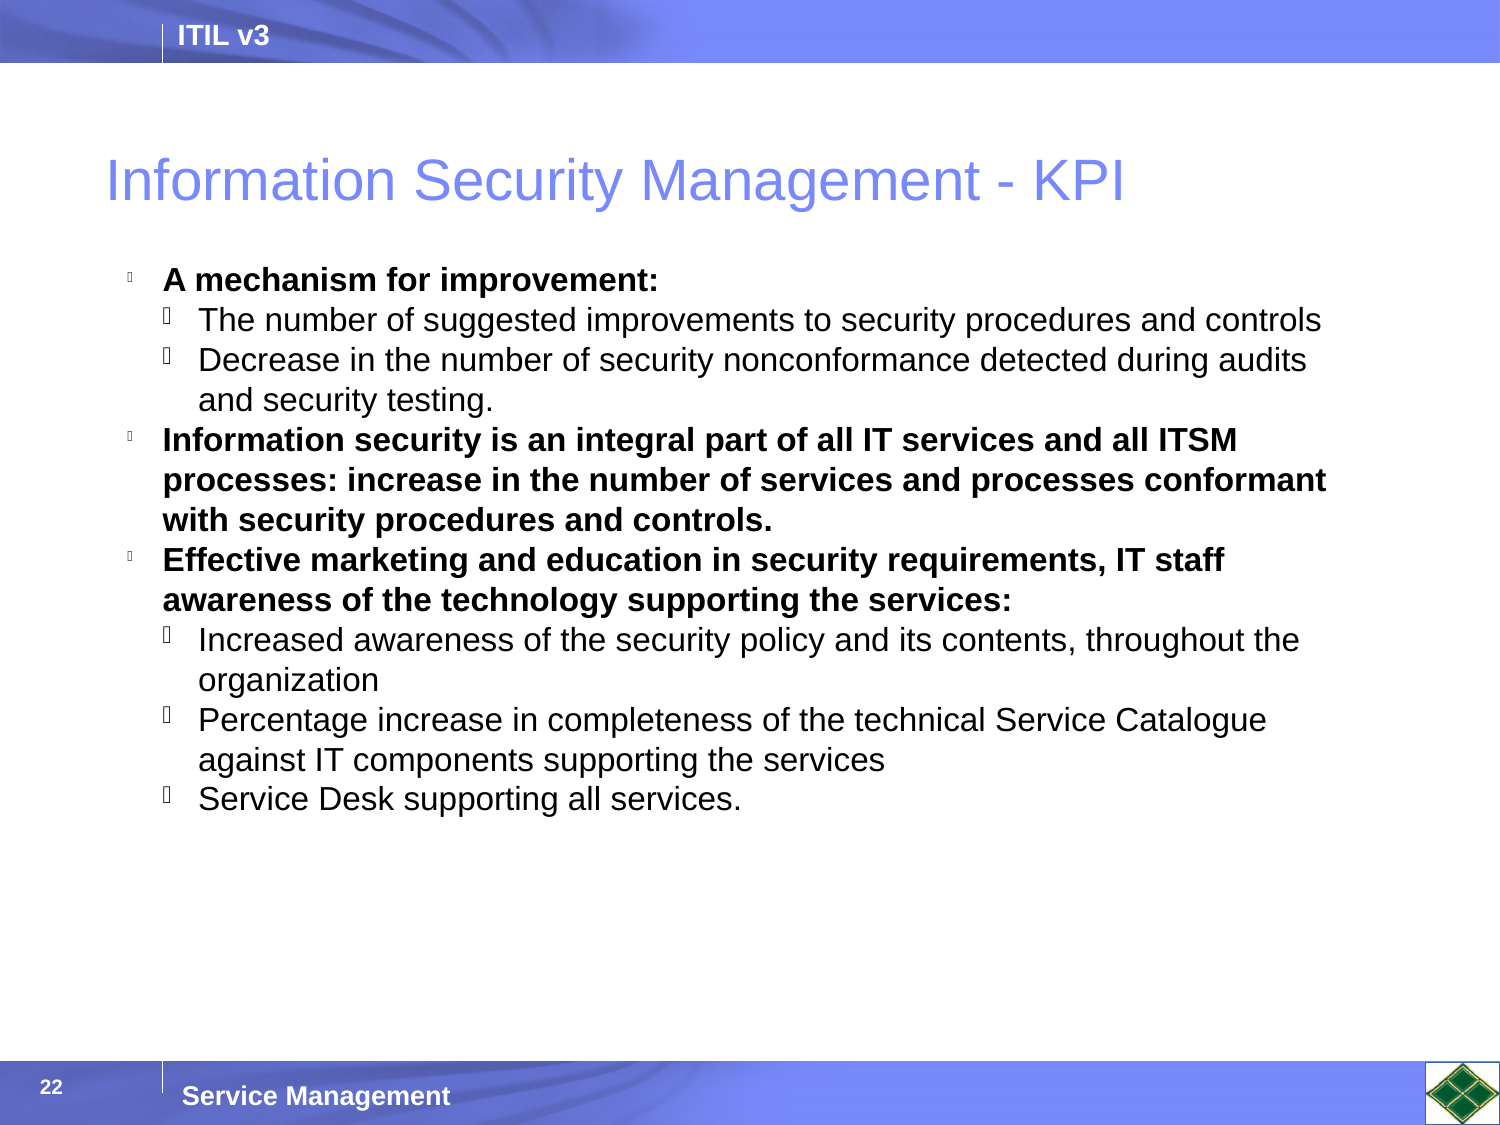

Information Security Management - KPI
A mechanism for improvement:
The number of suggested improvements to security procedures and controls
Decrease in the number of security nonconformance detected during audits and security testing.
Information security is an integral part of all IT services and all ITSM processes: increase in the number of services and processes conformant with security procedures and controls.
Effective marketing and education in security requirements, IT staff awareness of the technology supporting the services:
Increased awareness of the security policy and its contents, throughout the organization
Percentage increase in completeness of the technical Service Catalogue against IT components supporting the services
Service Desk supporting all services.